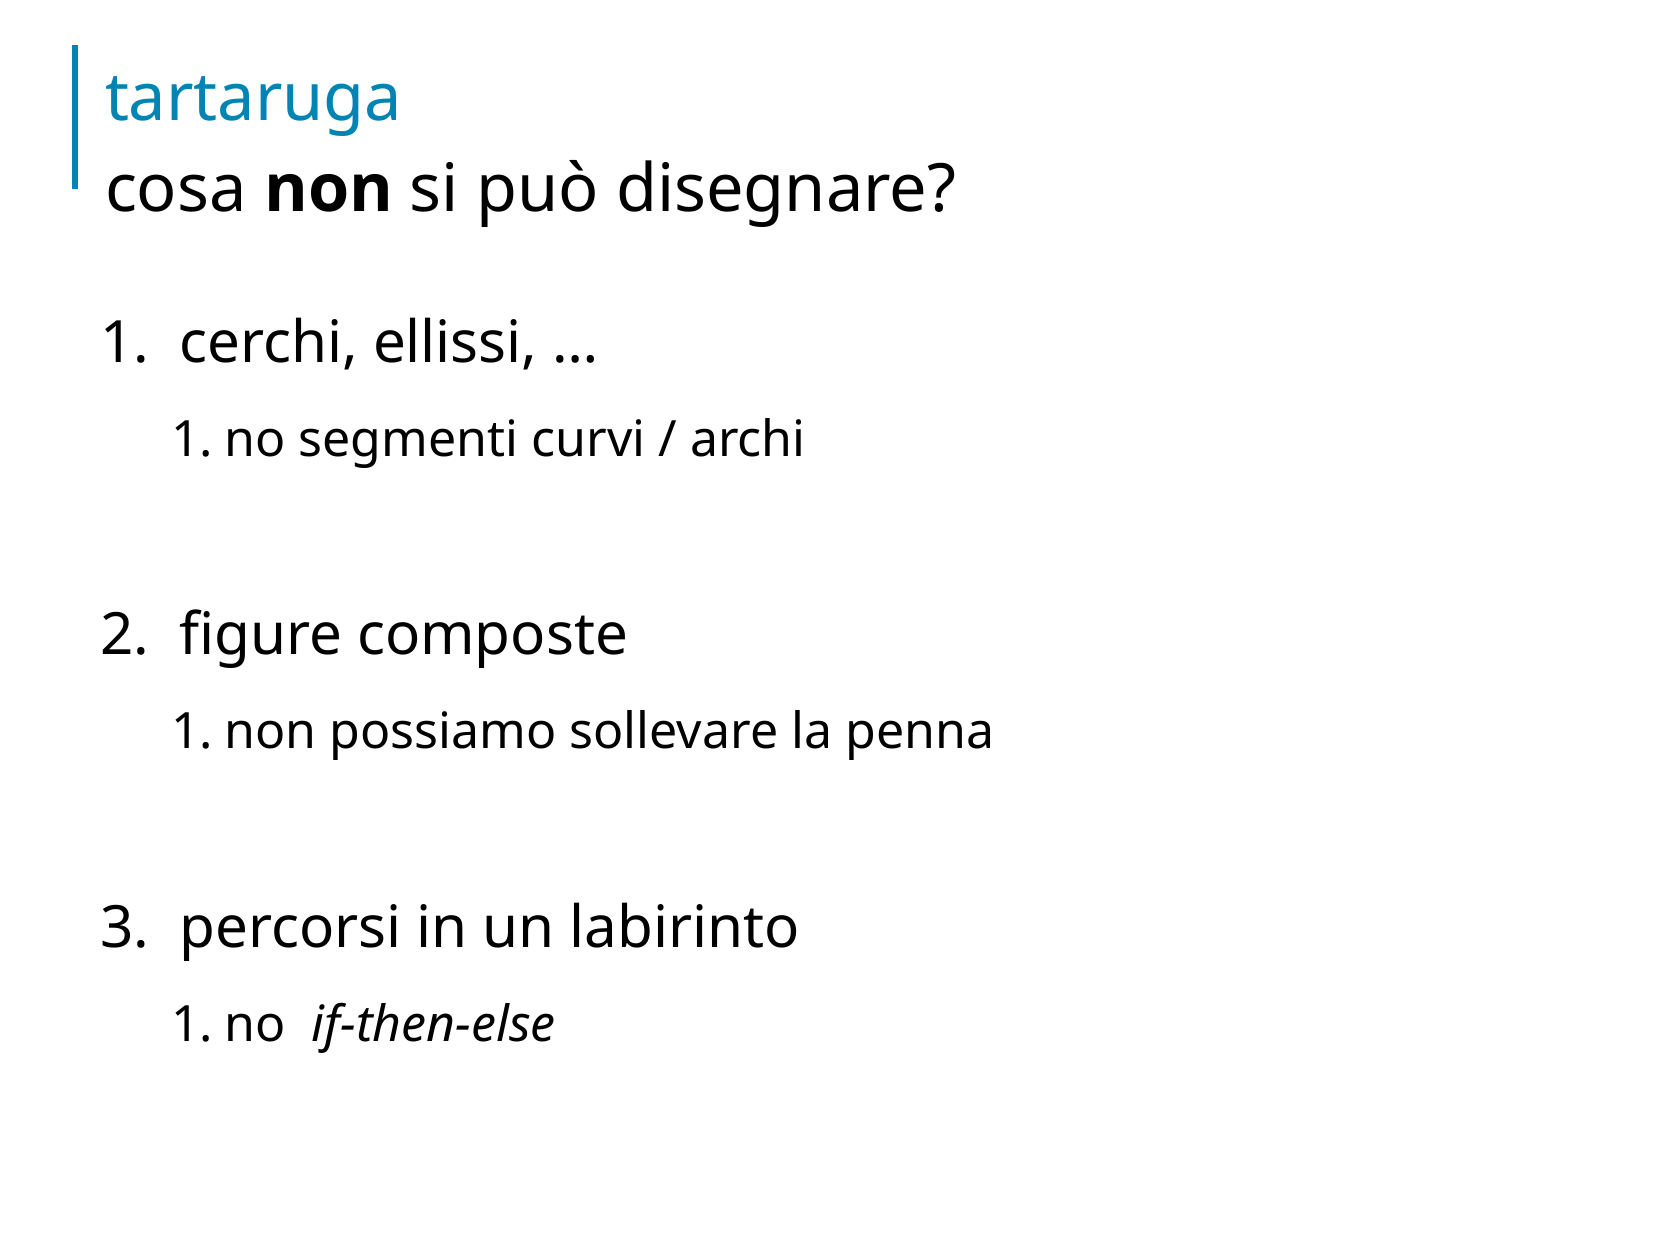

# tartaruga cosa non si può disegnare?
cerchi, ellissi, …
no segmenti curvi / archi
figure composte
non possiamo sollevare la penna
percorsi in un labirinto
no if-then-else